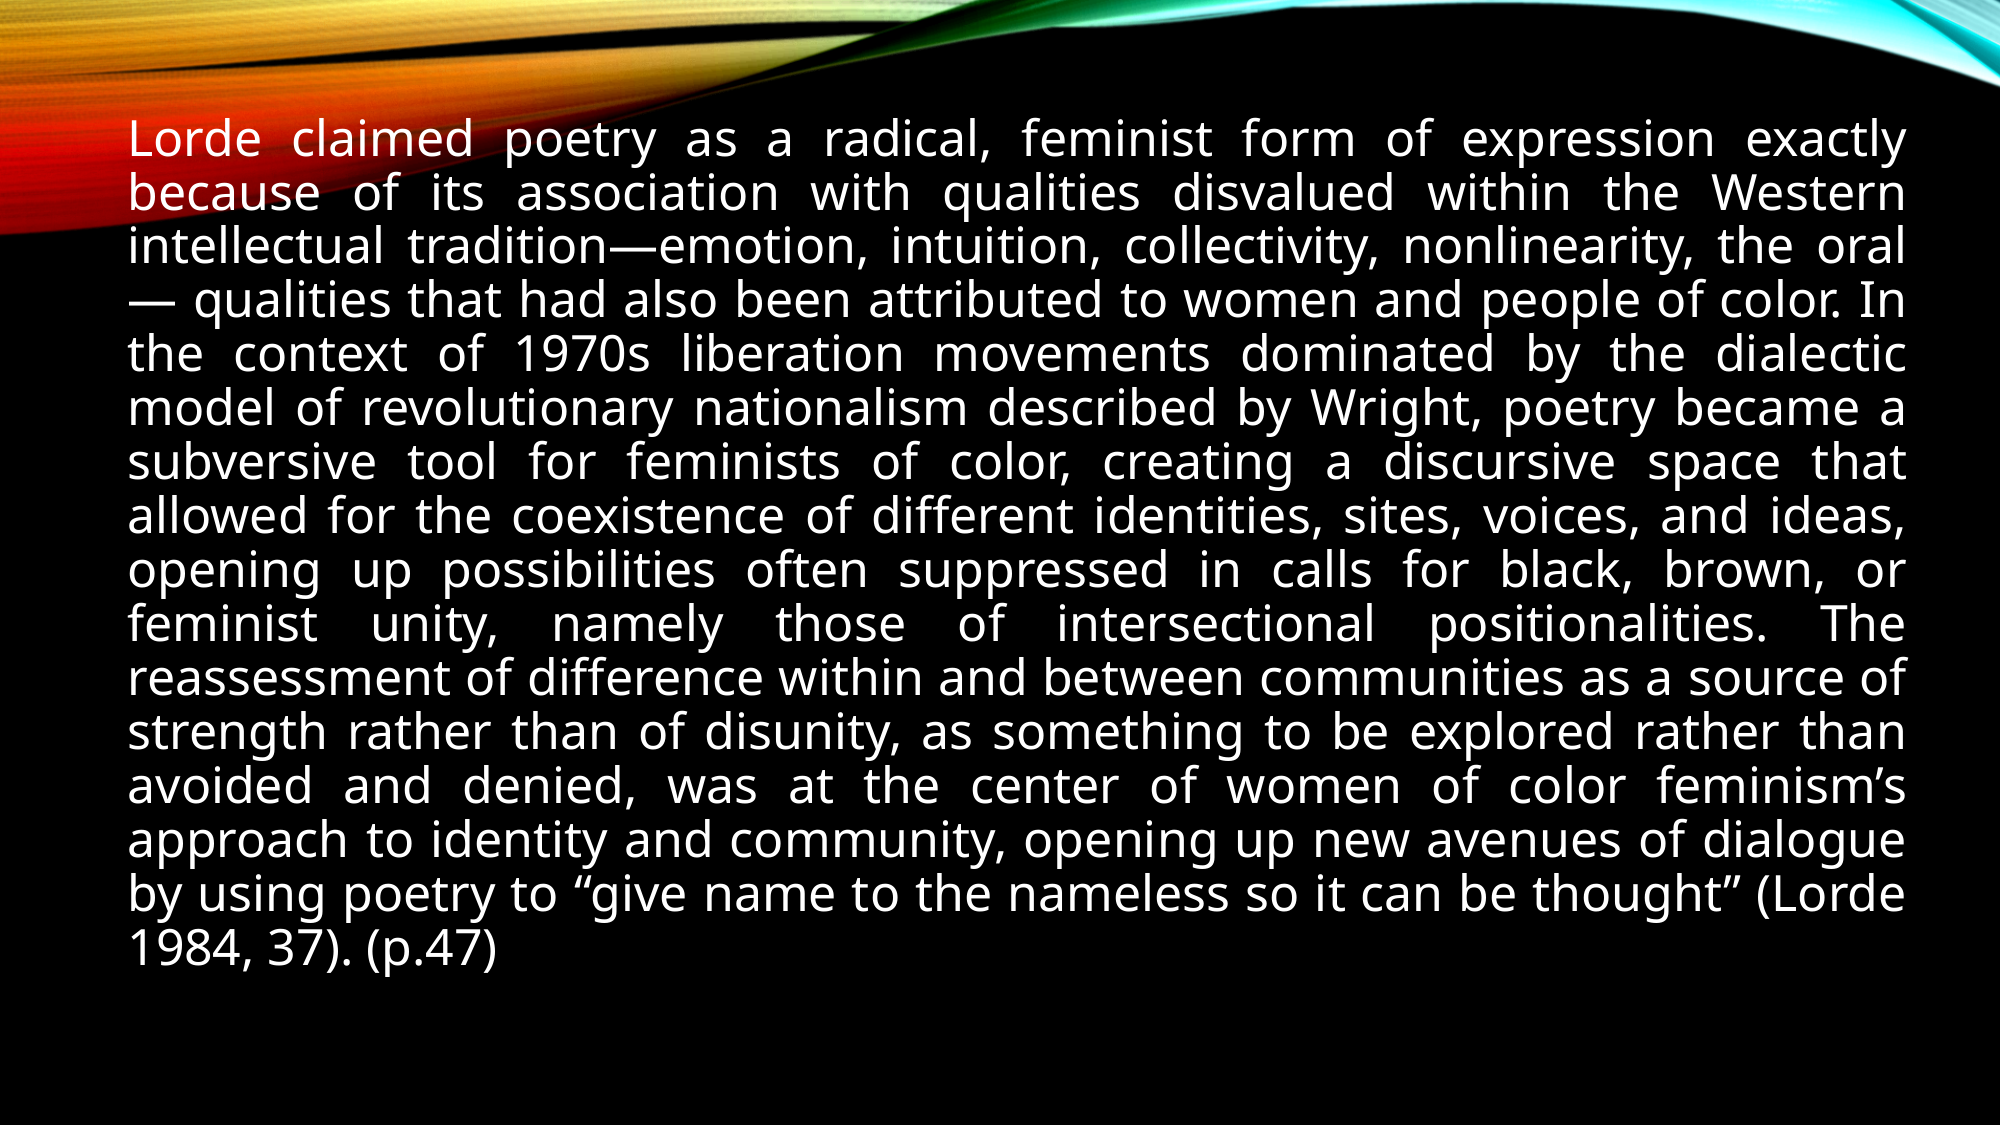

Lorde claimed poetry as a radical, feminist form of expression exactly because of its association with qualities disvalued within the Western intellectual tradition—emotion, intuition, collectivity, nonlinearity, the oral — qualities that had also been attributed to women and people of color. In the context of 1970s liberation movements dominated by the dialectic model of revolutionary nationalism described by Wright, poetry became a subversive tool for feminists of color, creating a discursive space that allowed for the coexistence of different identities, sites, voices, and ideas, opening up possibilities often suppressed in calls for black, brown, or feminist unity, namely those of intersectional positionalities. The reassessment of difference within and between communities as a source of strength rather than of disunity, as something to be explored rather than avoided and denied, was at the center of women of color feminism’s approach to identity and community, opening up new avenues of dialogue by using poetry to “give name to the nameless so it can be thought” (Lorde 1984, 37). (p.47)
#